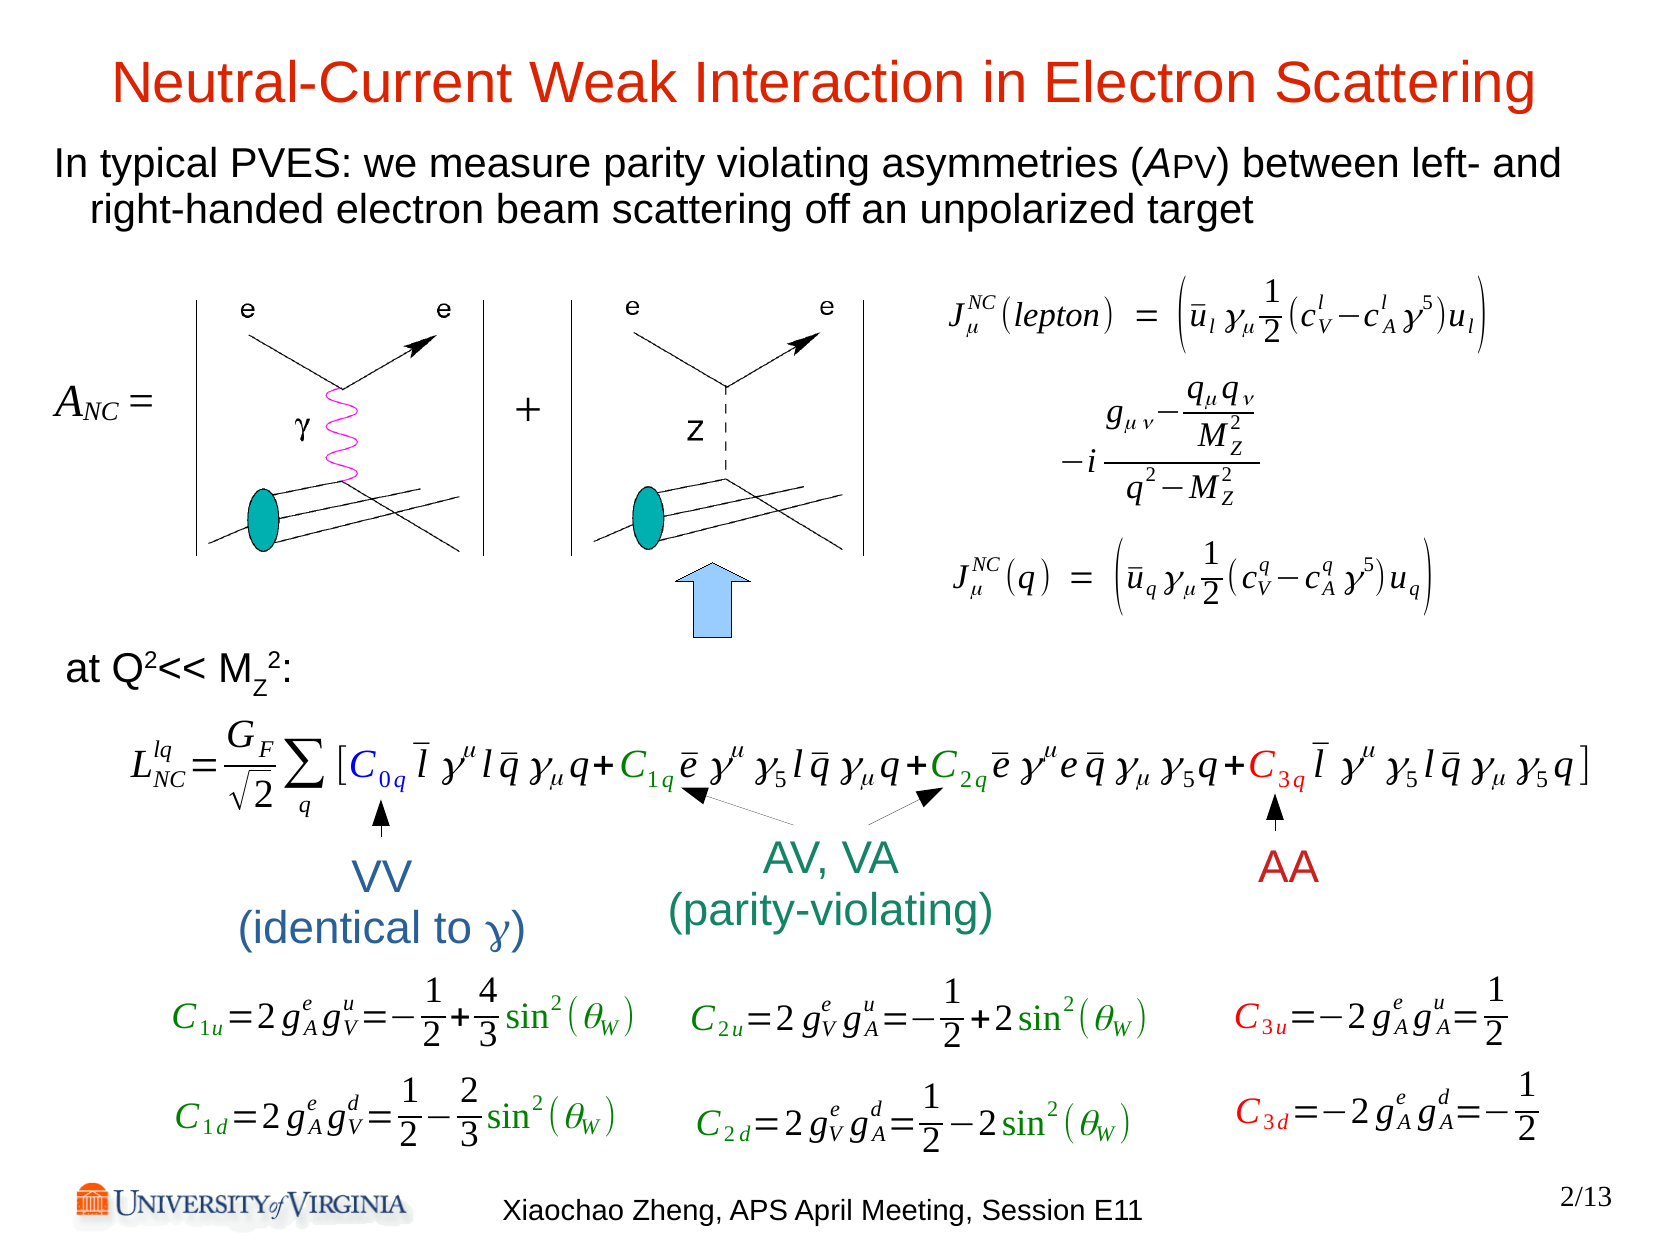

# Neutral-Current Weak Interaction in Electron Scattering
In typical PVES: we measure parity violating asymmetries (APV) between left- and right-handed electron beam scattering off an unpolarized target
ANC =
+
at Q2<< MZ2:
AV, VA
(parity-violating)
AA
VV
(identical to g)